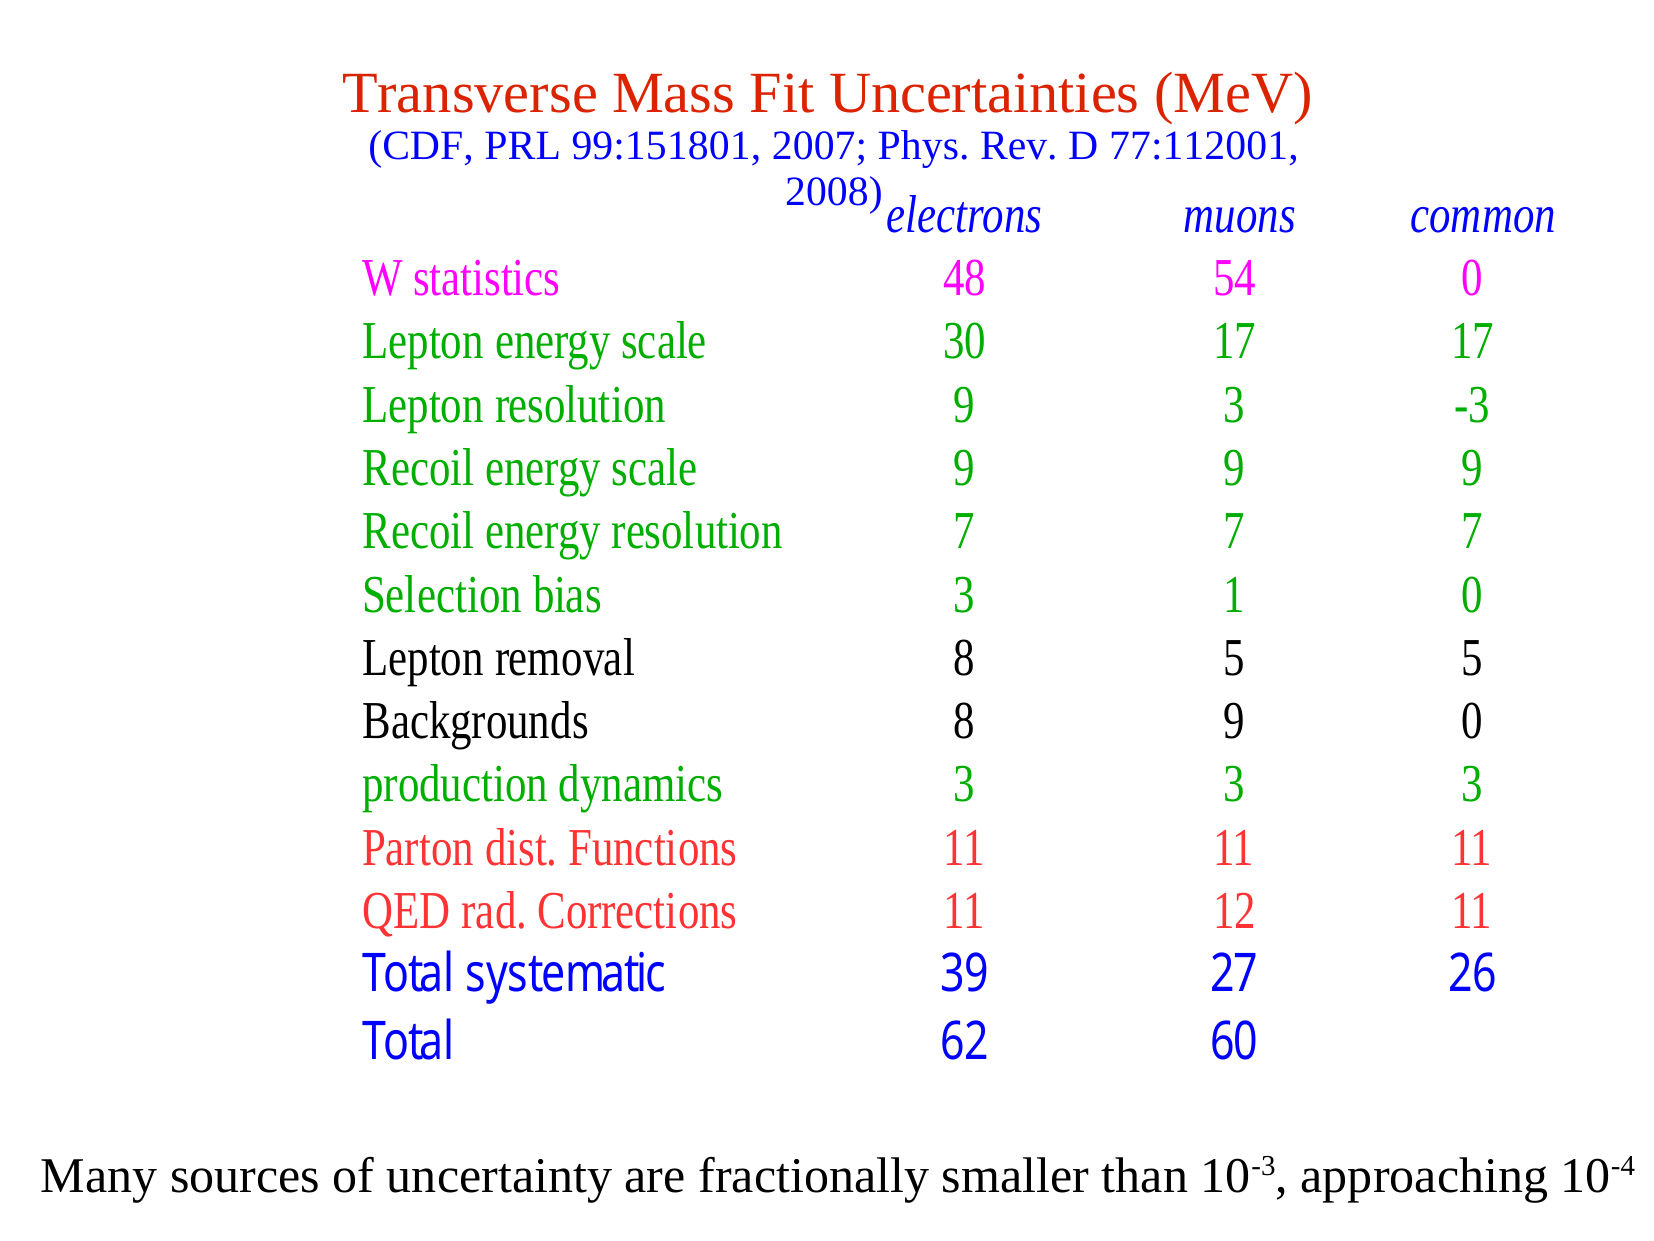

# Transverse Mass Fit Uncertainties (MeV)
(CDF, PRL 99:151801, 2007; Phys. Rev. D 77:112001, 2008)
Many sources of uncertainty are fractionally smaller than 10-3, approaching 10-4